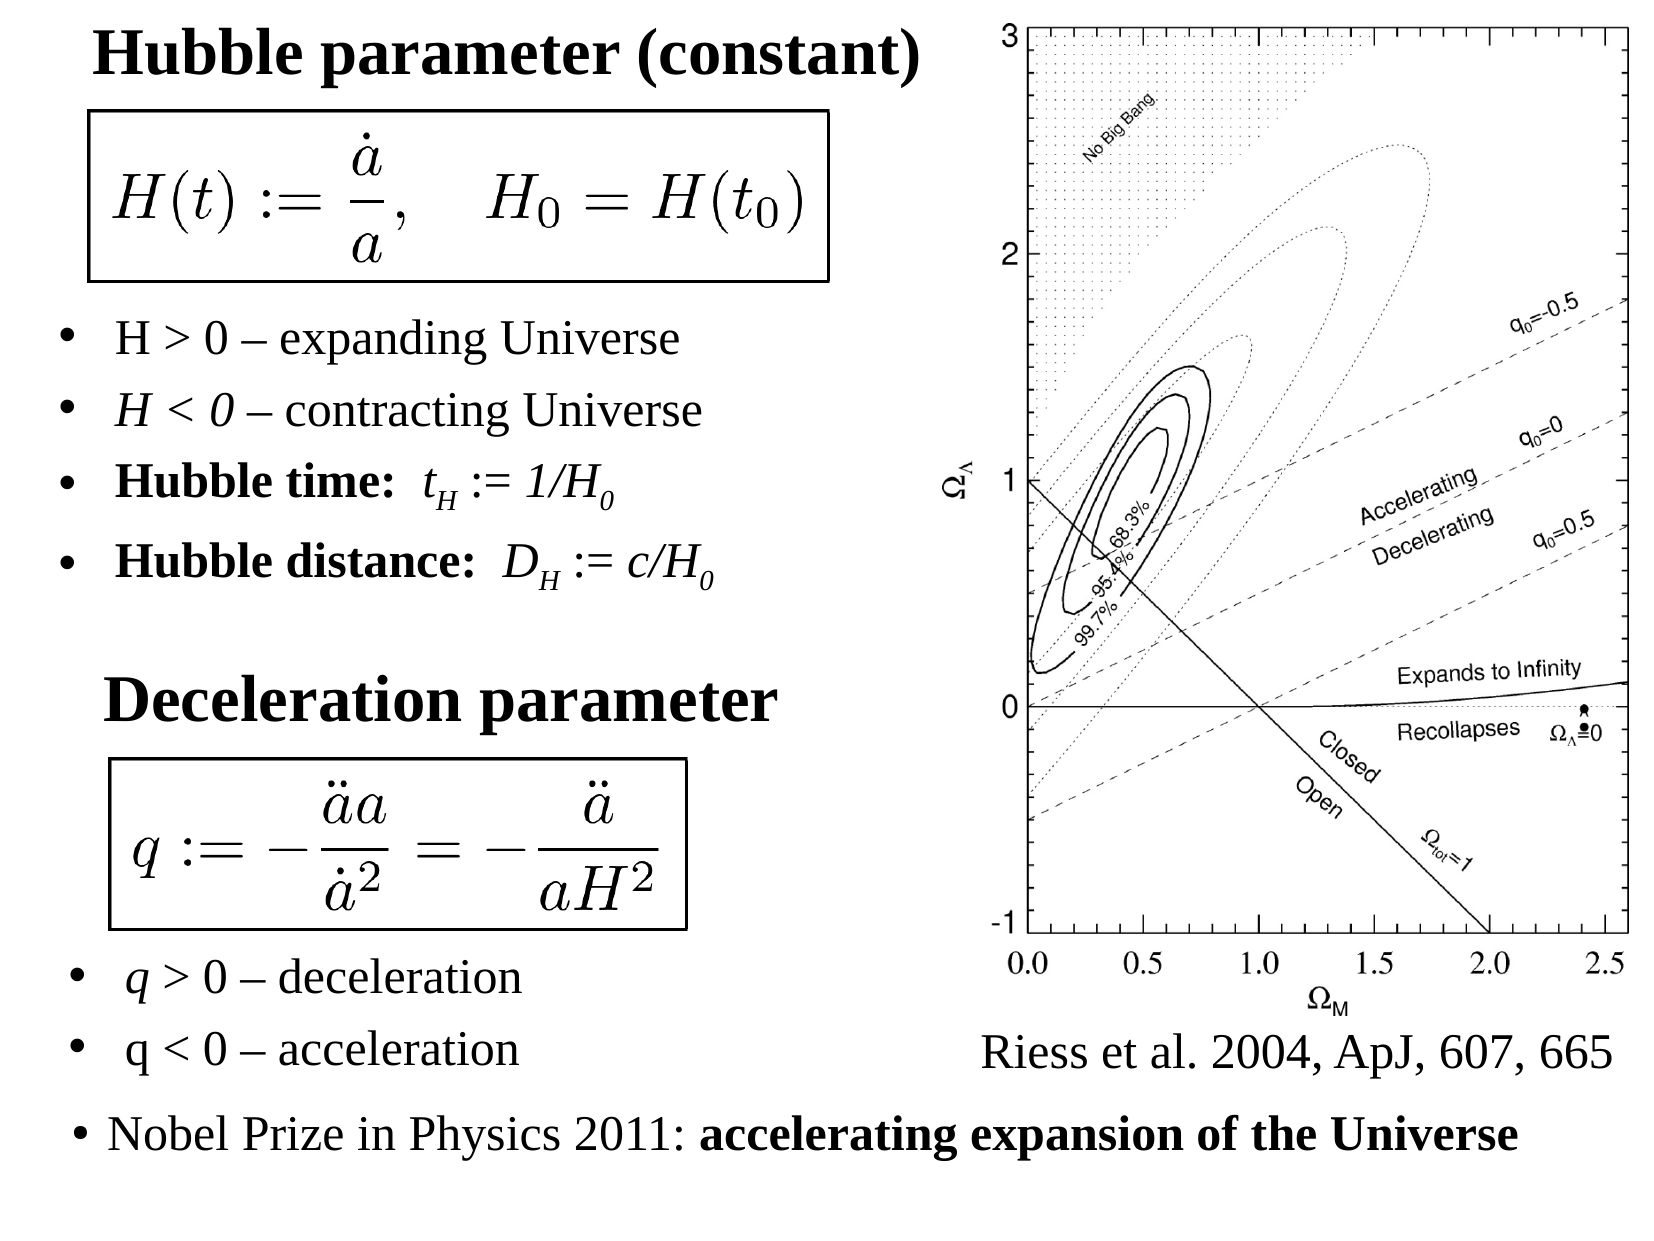

# Hubble parameter (constant)
H > 0 – expanding Universe
H < 0 – contracting Universe
Hubble time: tH := 1/H0
Hubble distance: DH := c/H0
Deceleration parameter
q > 0 – deceleration
q < 0 – acceleration
Riess et al. 2004, ApJ, 607, 665
Nobel Prize in Physics 2011: accelerating expansion of the Universe